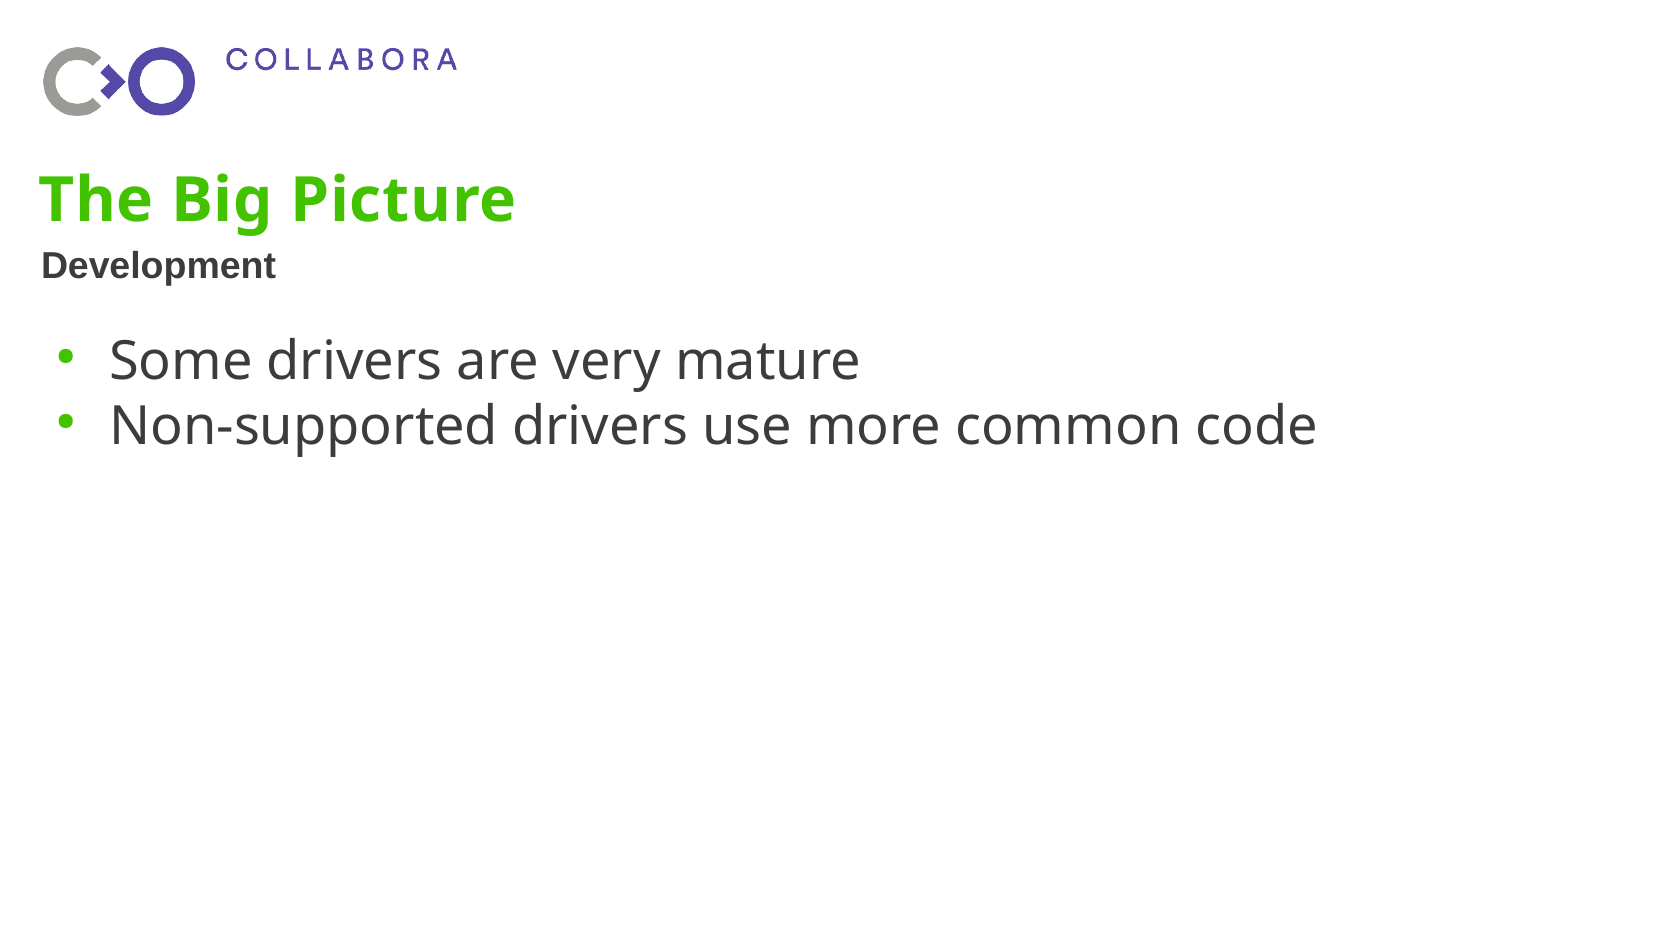

# The Big Picture
Development
Some drivers are very mature
Non-supported drivers use more common code